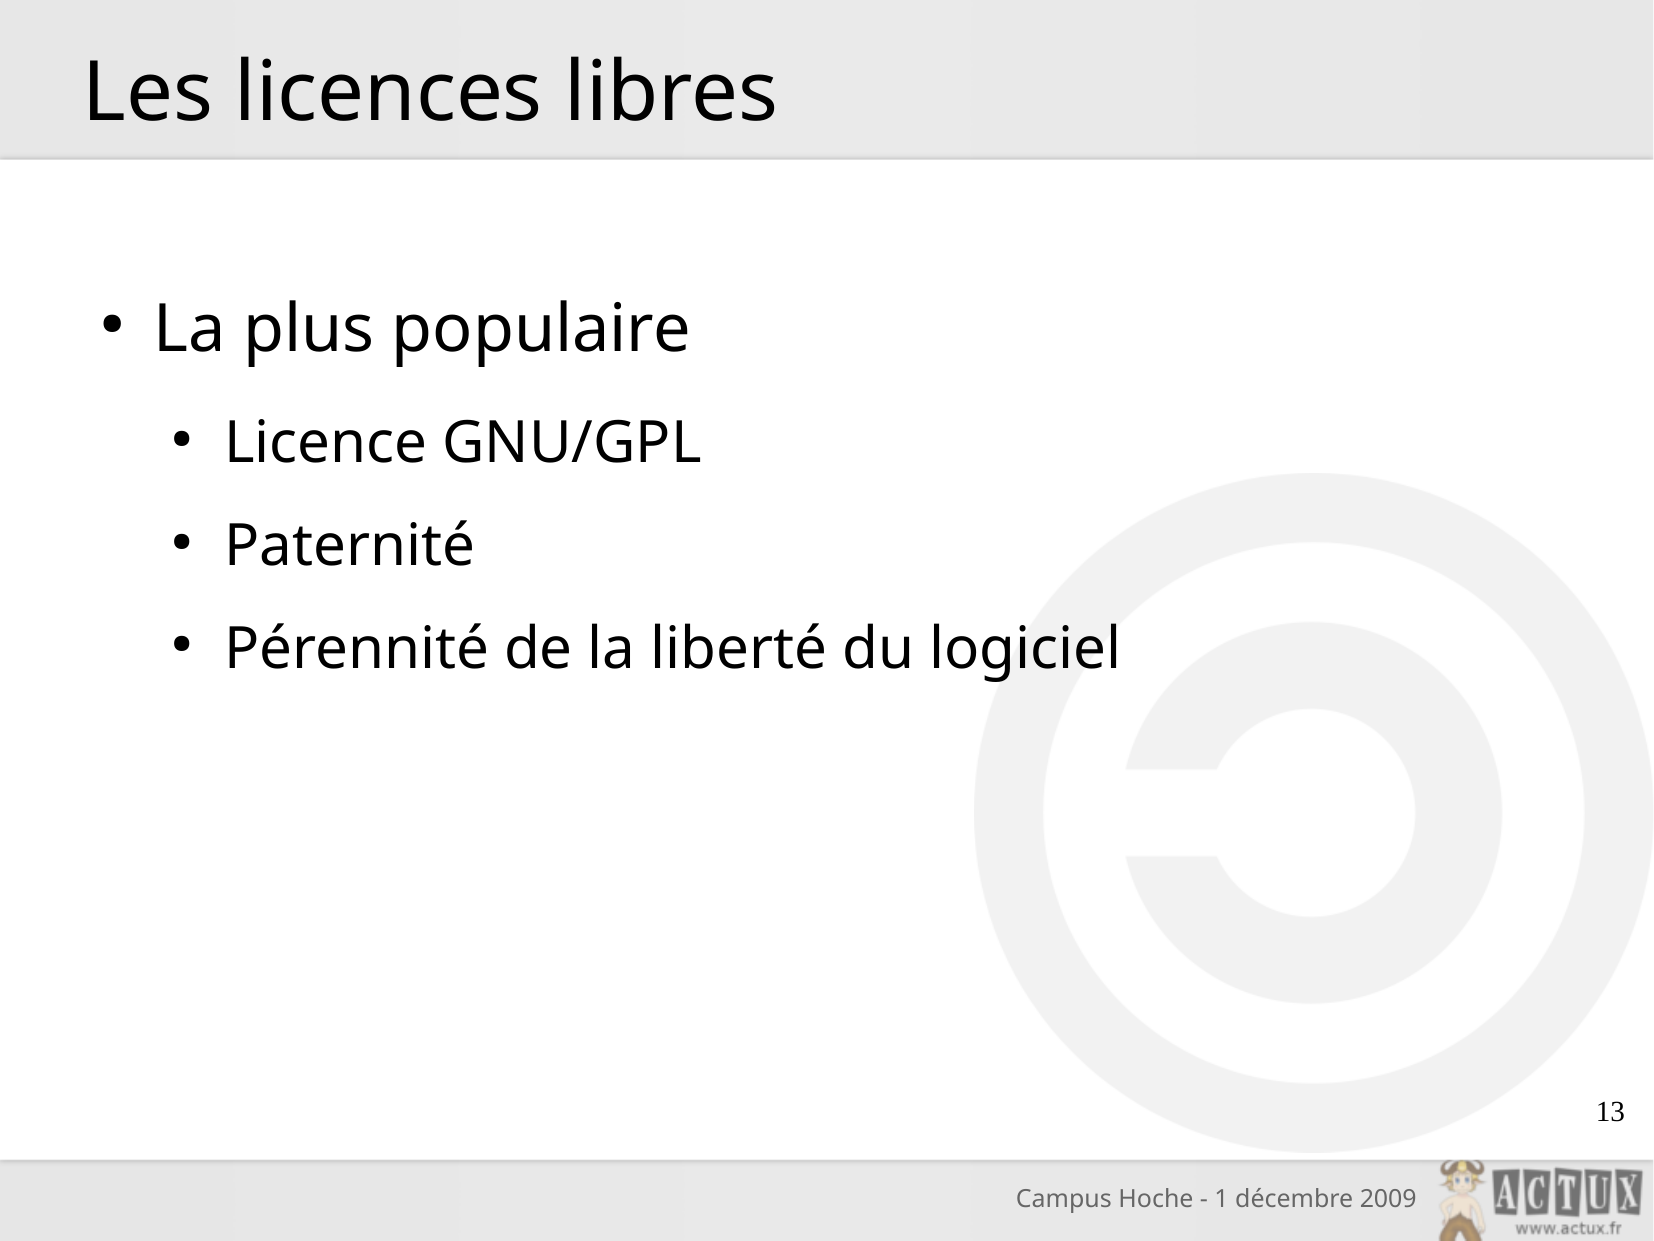

# Les licences libres
La plus populaire
Licence GNU/GPL
Paternité
Pérennité de la liberté du logiciel
13
Campus Hoche - 1 décembre 2009